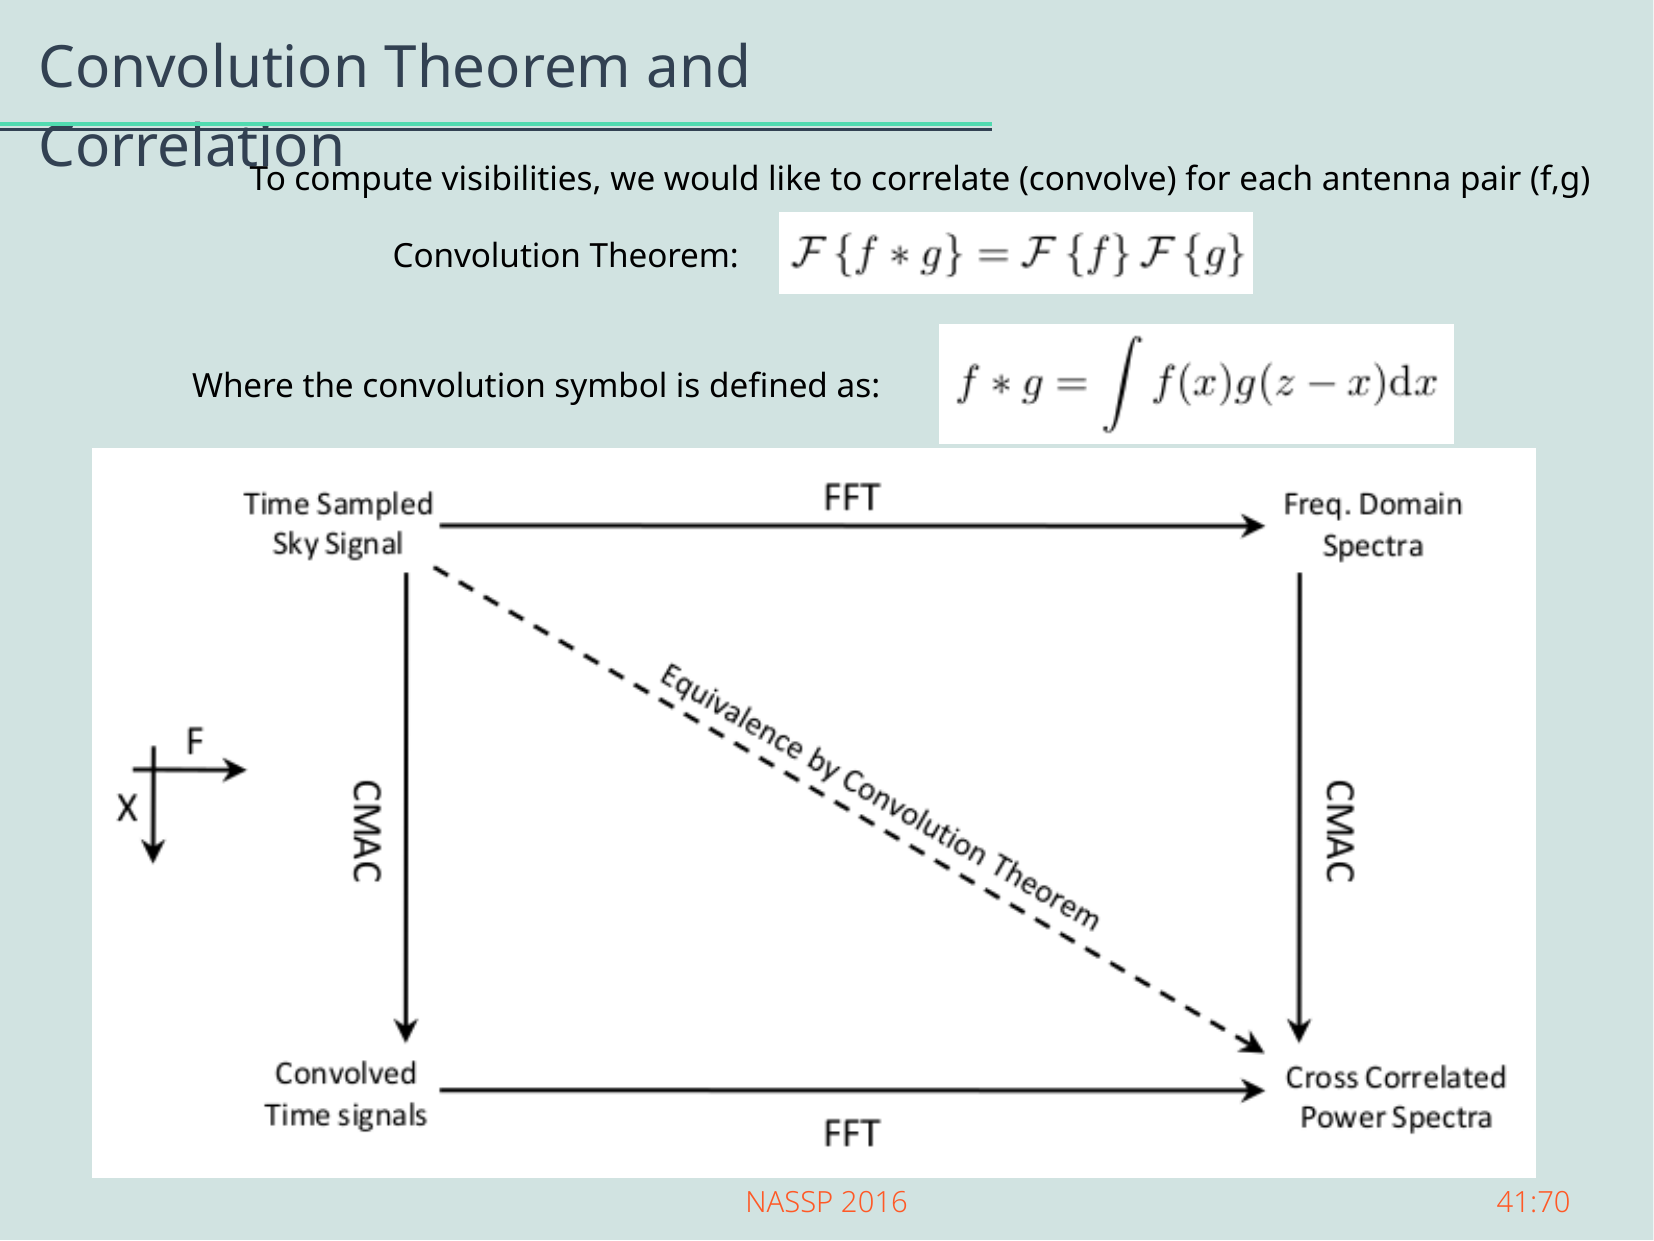

Convolution Theorem and Correlation
To compute visibilities, we would like to correlate (convolve) for each antenna pair (f,g)
Convolution Theorem:
Where the convolution symbol is defined as:
NASSP 2016
41